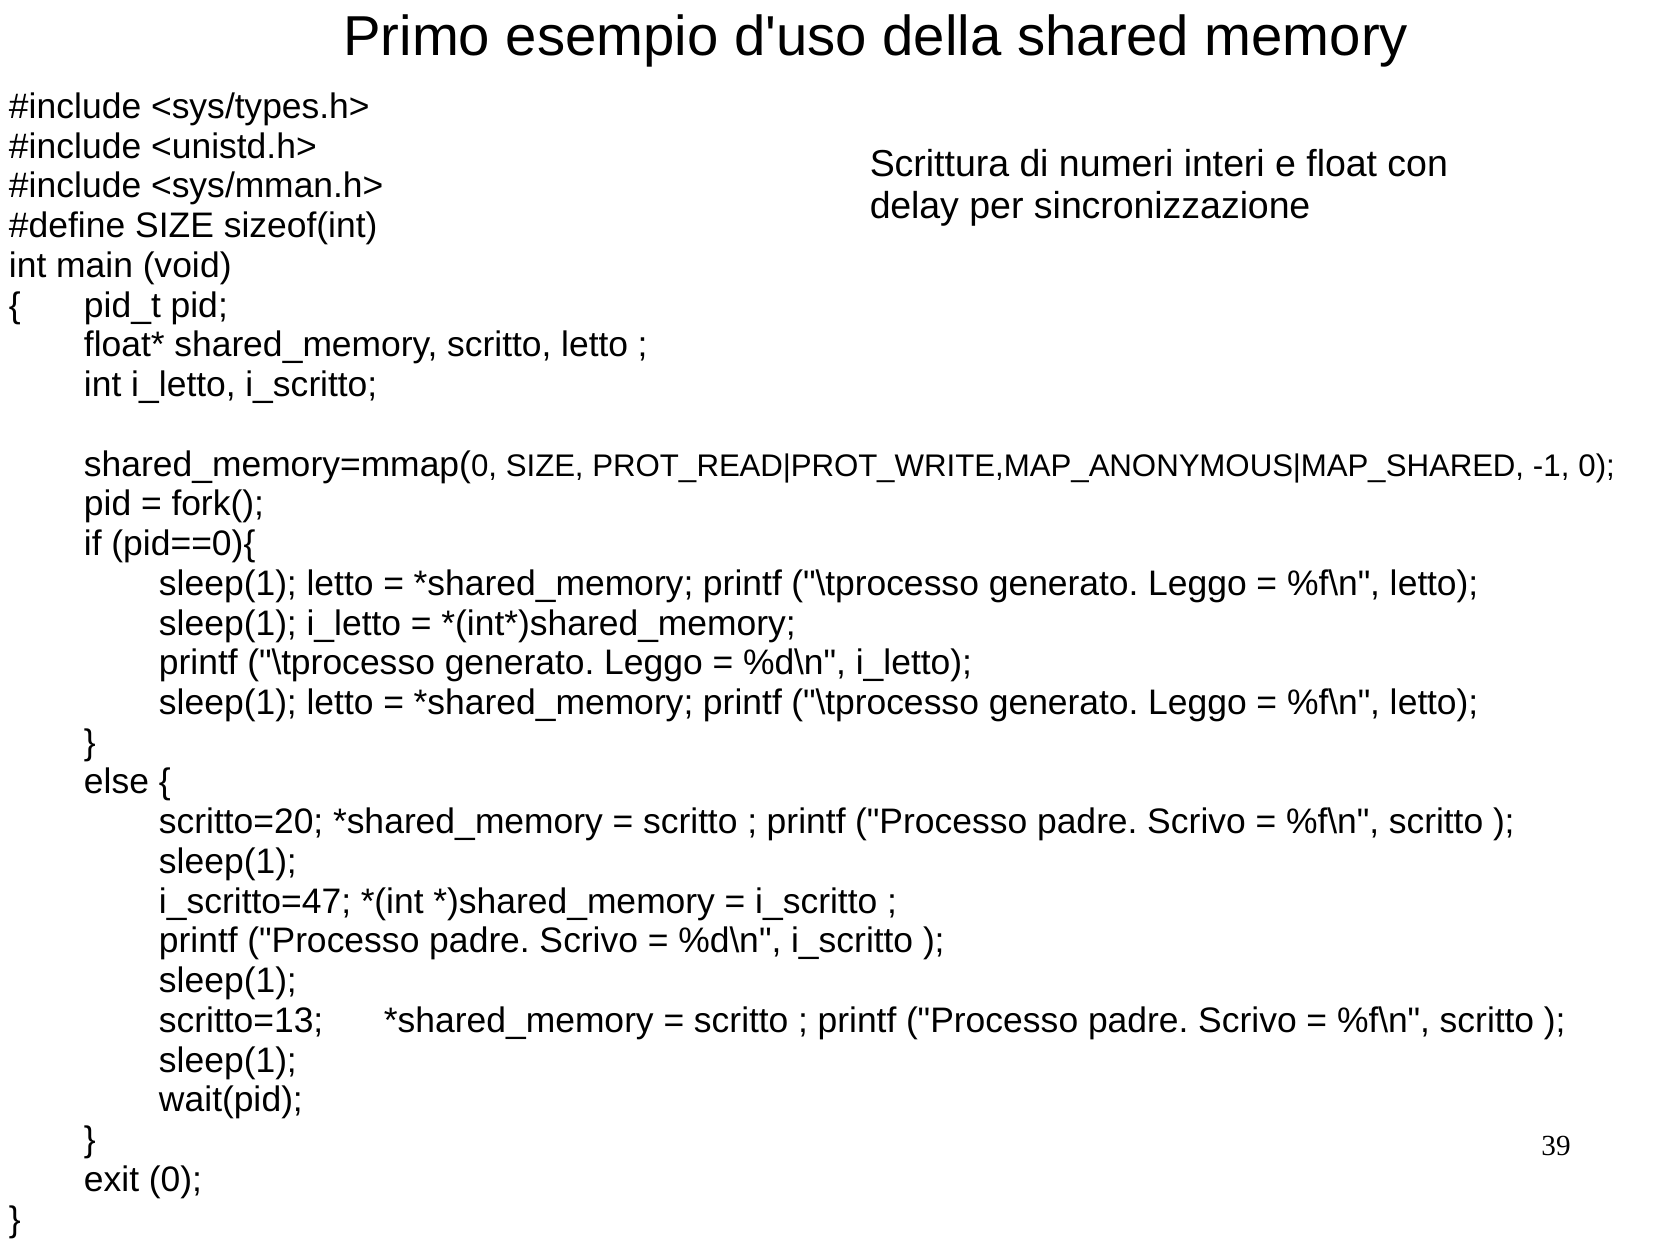

Primo esempio d'uso della shared memory
#include <sys/types.h>
#include <unistd.h>
#include <sys/mman.h>
#define SIZE sizeof(int)
int main (void)
{ 	pid_t pid;
	float* shared_memory, scritto, letto ;
	int i_letto, i_scritto;
	shared_memory=mmap(0, SIZE, PROT_READ|PROT_WRITE,MAP_ANONYMOUS|MAP_SHARED, -1, 0);
	pid = fork();
	if (pid==0){
		sleep(1); letto = *shared_memory; printf ("\tprocesso generato. Leggo = %f\n", letto);
		sleep(1); i_letto = *(int*)shared_memory;
		printf ("\tprocesso generato. Leggo = %d\n", i_letto);
		sleep(1); letto = *shared_memory; printf ("\tprocesso generato. Leggo = %f\n", letto);
	}
	else	{
		scritto=20; *shared_memory = scritto ; printf ("Processo padre. Scrivo = %f\n", scritto );
		sleep(1);
		i_scritto=47; *(int *)shared_memory = i_scritto ;
	 	printf ("Processo padre. Scrivo = %d\n", i_scritto );
		sleep(1);
		scritto=13;	*shared_memory = scritto ; printf ("Processo padre. Scrivo = %f\n", scritto );
		sleep(1);
		wait(pid);
	}
	exit (0);
}
Scrittura di numeri interi e float con delay per sincronizzazione
#
39